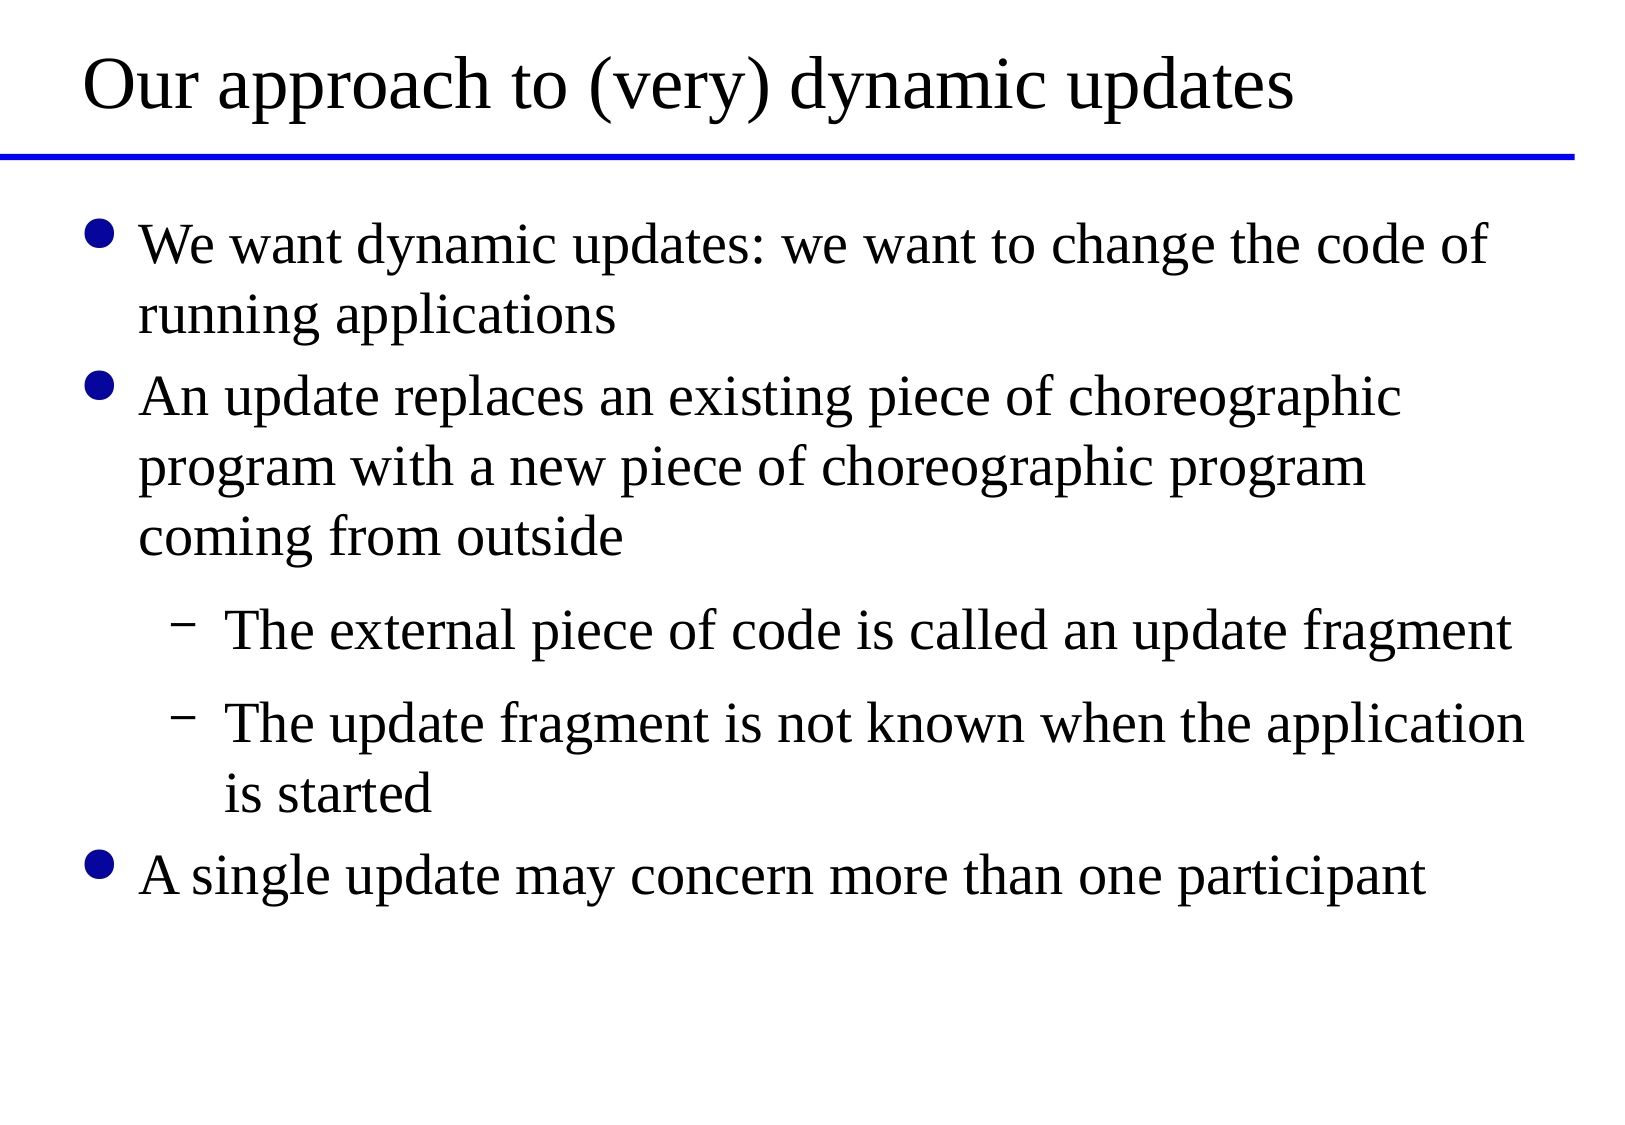

# Our approach to (very) dynamic updates
We want dynamic updates: we want to change the code of running applications
An update replaces an existing piece of choreographic program with a new piece of choreographic program coming from outside
The external piece of code is called an update fragment
The update fragment is not known when the application is started
A single update may concern more than one participant